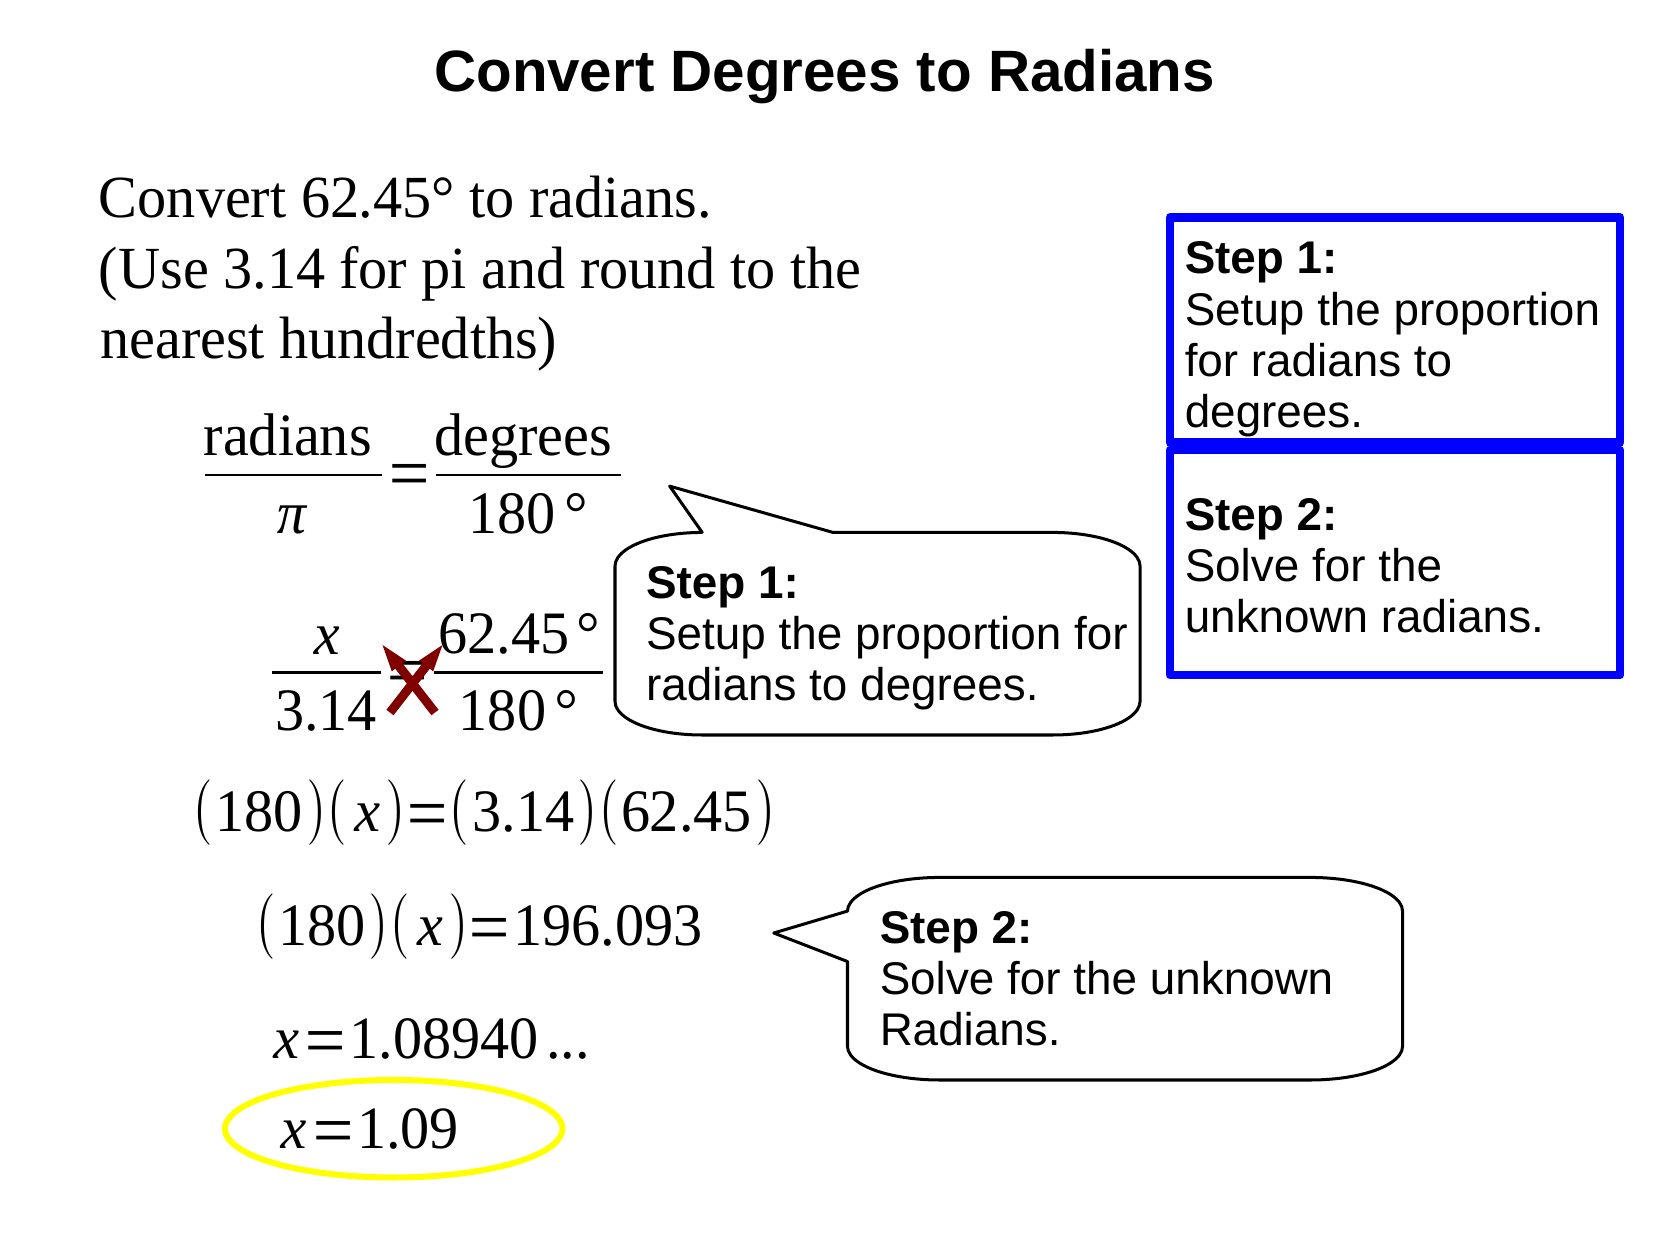

Convert Degrees to Radians
Step 1:
Setup the proportion for radians to degrees.
Step 2:
Solve for the unknown radians.
Step 1:
Setup the proportion for
radians to degrees.
Step 2:
Solve for the unknown
Radians.